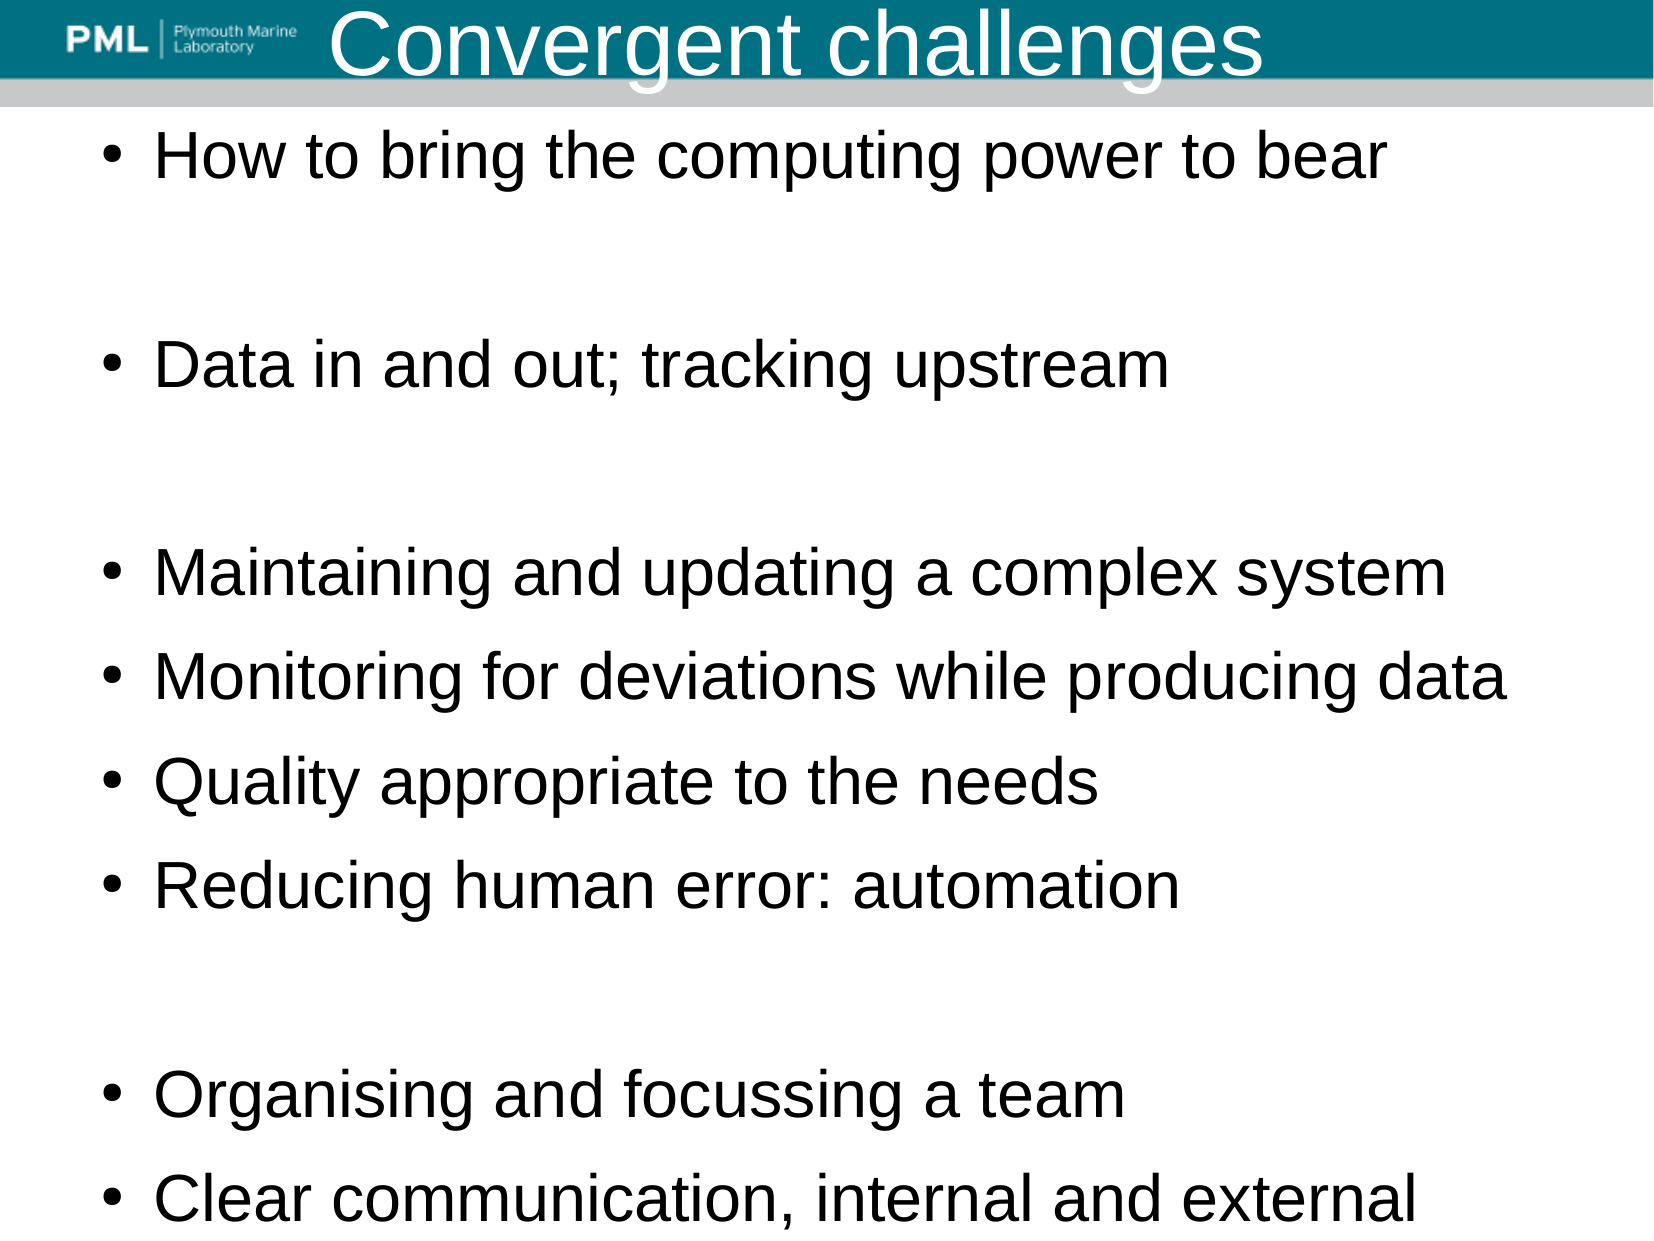

# Convergent challenges
How to bring the computing power to bear
Data in and out; tracking upstream
Maintaining and updating a complex system
Monitoring for deviations while producing data
Quality appropriate to the needs
Reducing human error: automation
Organising and focussing a team
Clear communication, internal and external